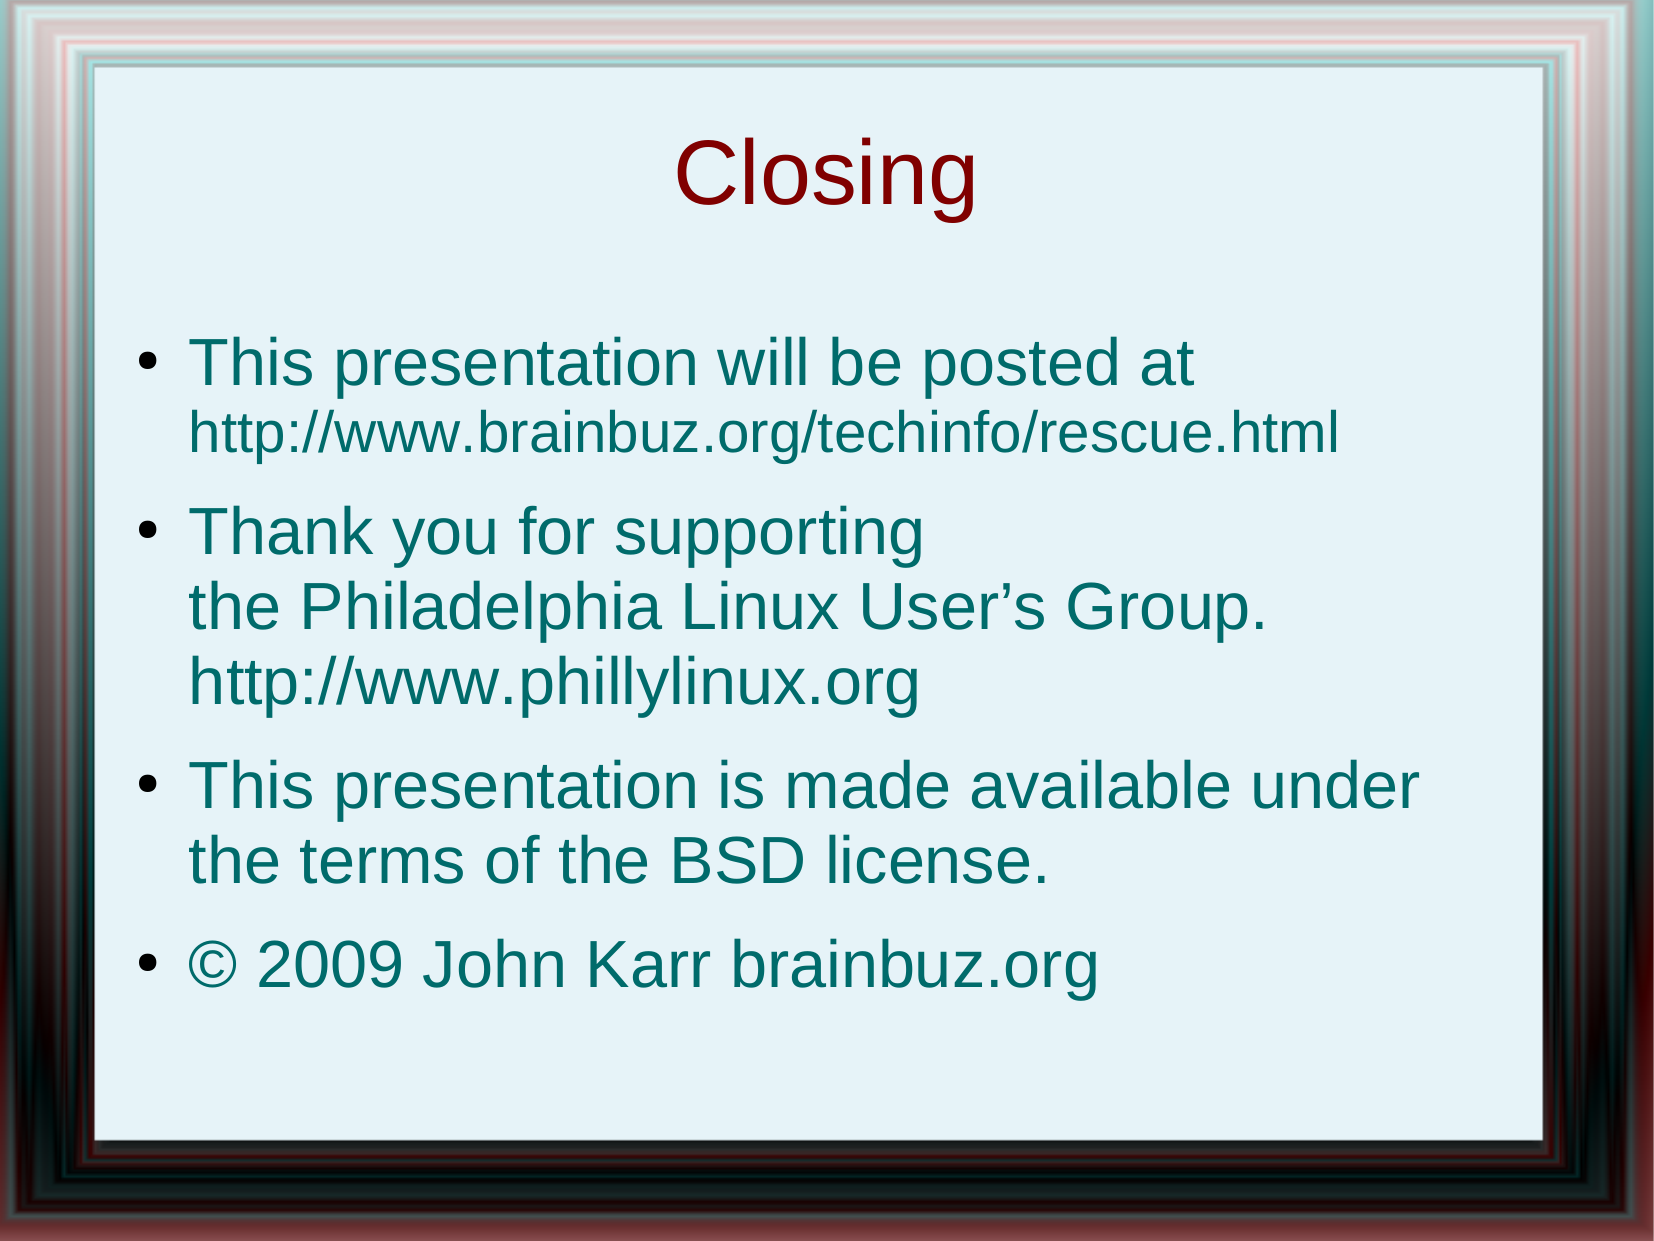

# Closing
This presentation will be posted at http://www.brainbuz.org/techinfo/rescue.html
Thank you for supporting
the Philadelphia Linux User’s Group.
http://www.phillylinux.org
This presentation is made available under the terms of the BSD license.
© 2009 John Karr brainbuz.org